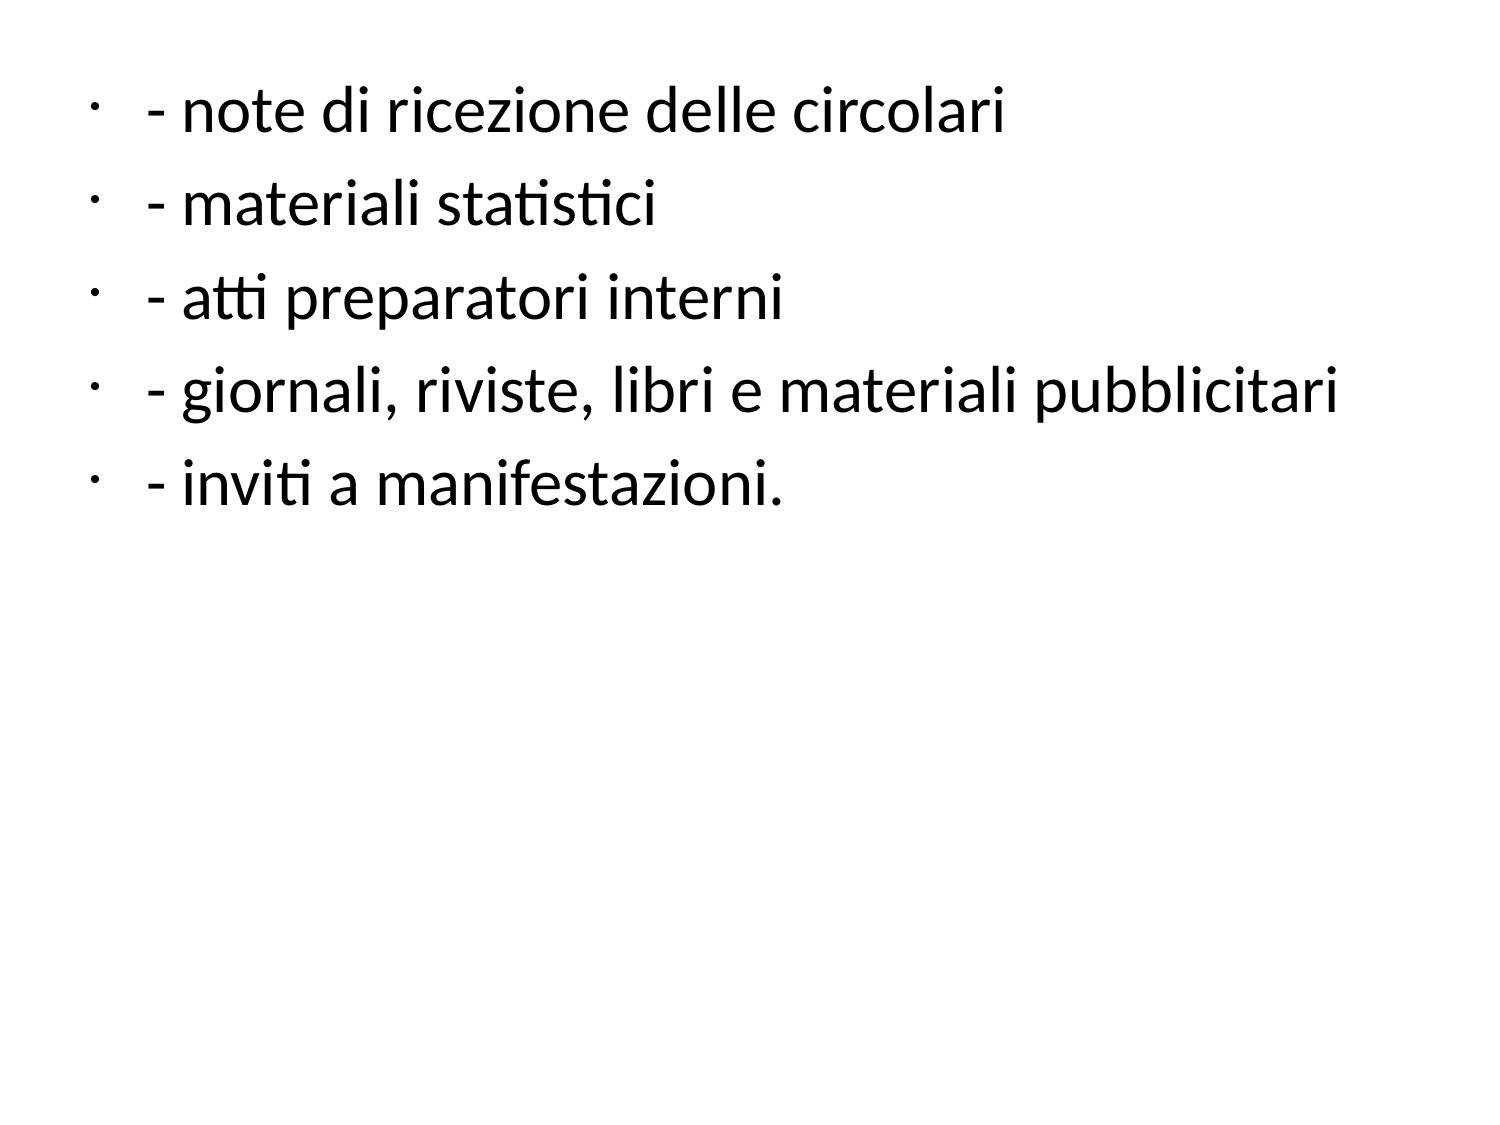

#
- note di ricezione delle circolari
- materiali statistici
- atti preparatori interni
- giornali, riviste, libri e materiali pubblicitari
- inviti a manifestazioni.